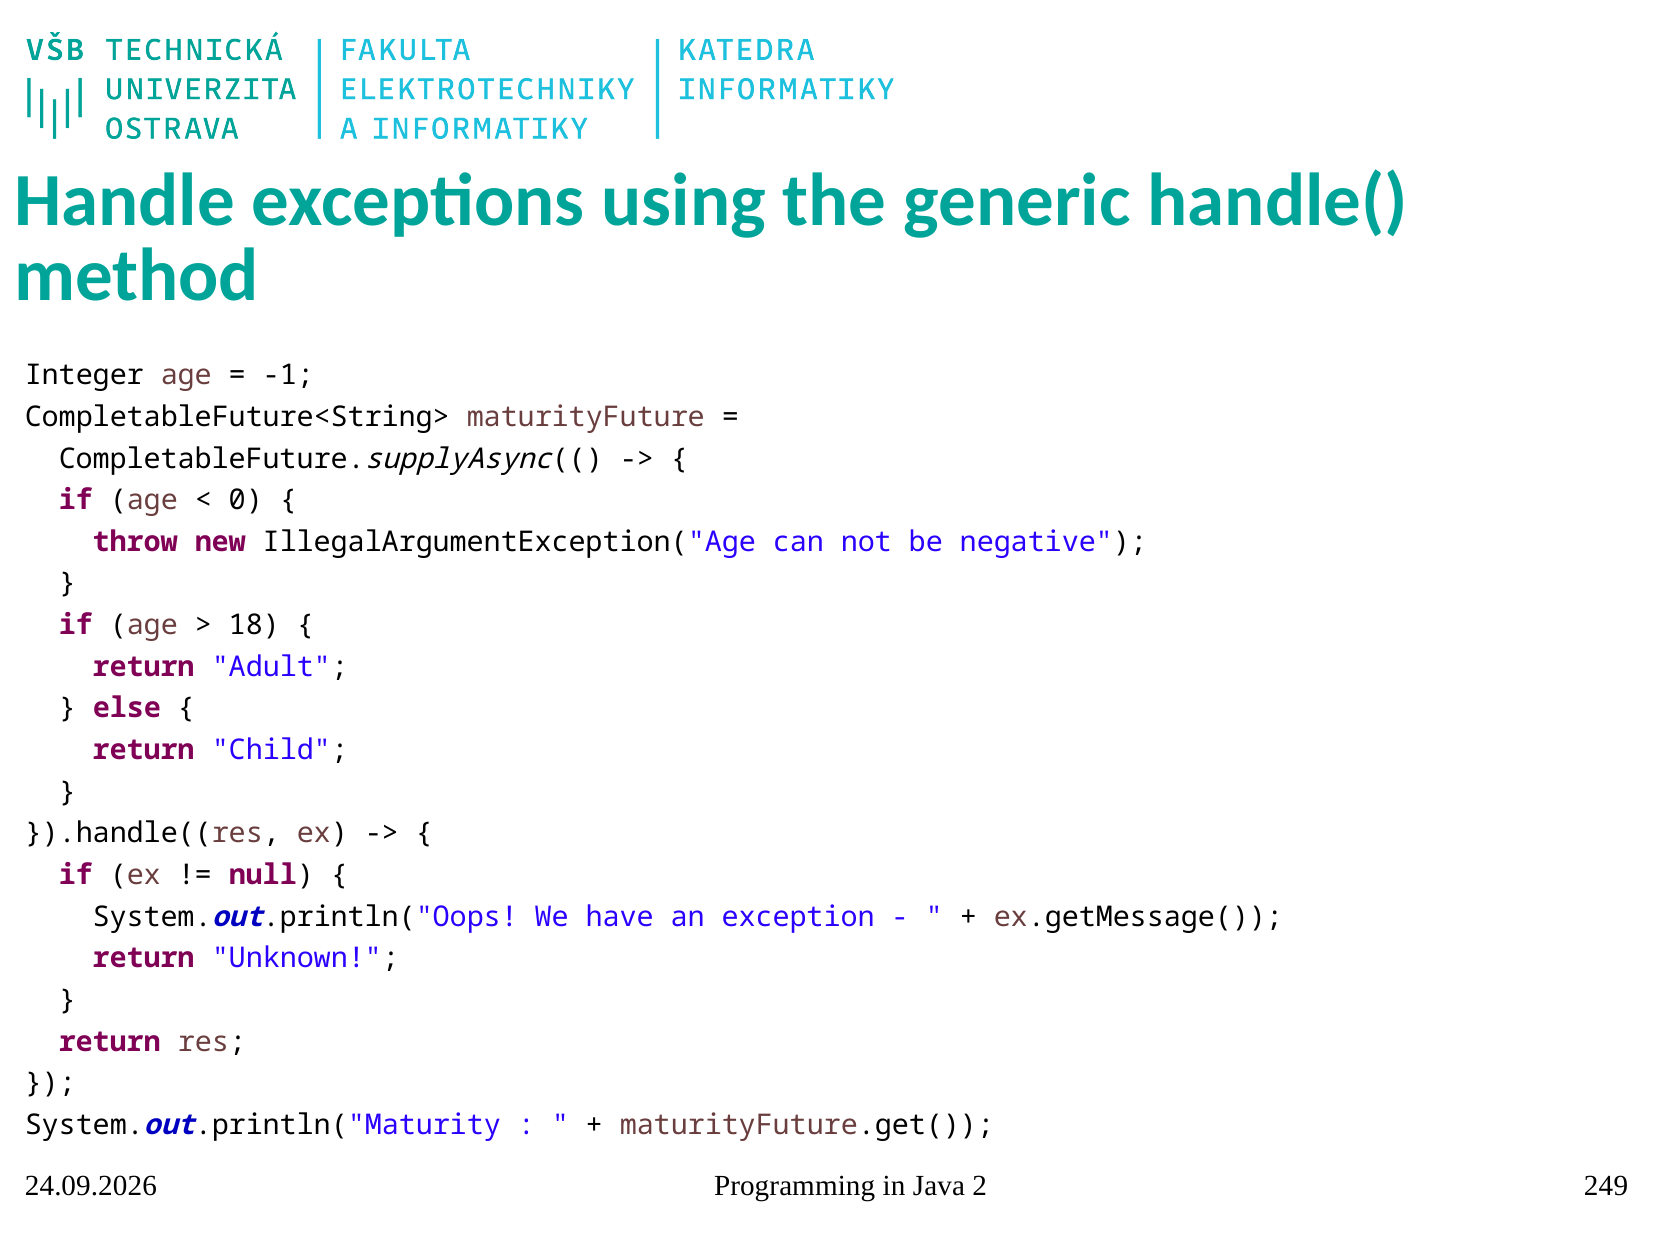

# Handle exceptions using the generic handle() method
Integer age = -1;
CompletableFuture<String> maturityFuture =
 CompletableFuture.supplyAsync(() -> {
 if (age < 0) {
 throw new IllegalArgumentException("Age can not be negative");
 }
 if (age > 18) {
 return "Adult";
 } else {
 return "Child";
 }
}).handle((res, ex) -> {
 if (ex != null) {
 System.out.println("Oops! We have an exception - " + ex.getMessage());
 return "Unknown!";
 }
 return res;
});
System.out.println("Maturity : " + maturityFuture.get());
Programming in Java 2
249